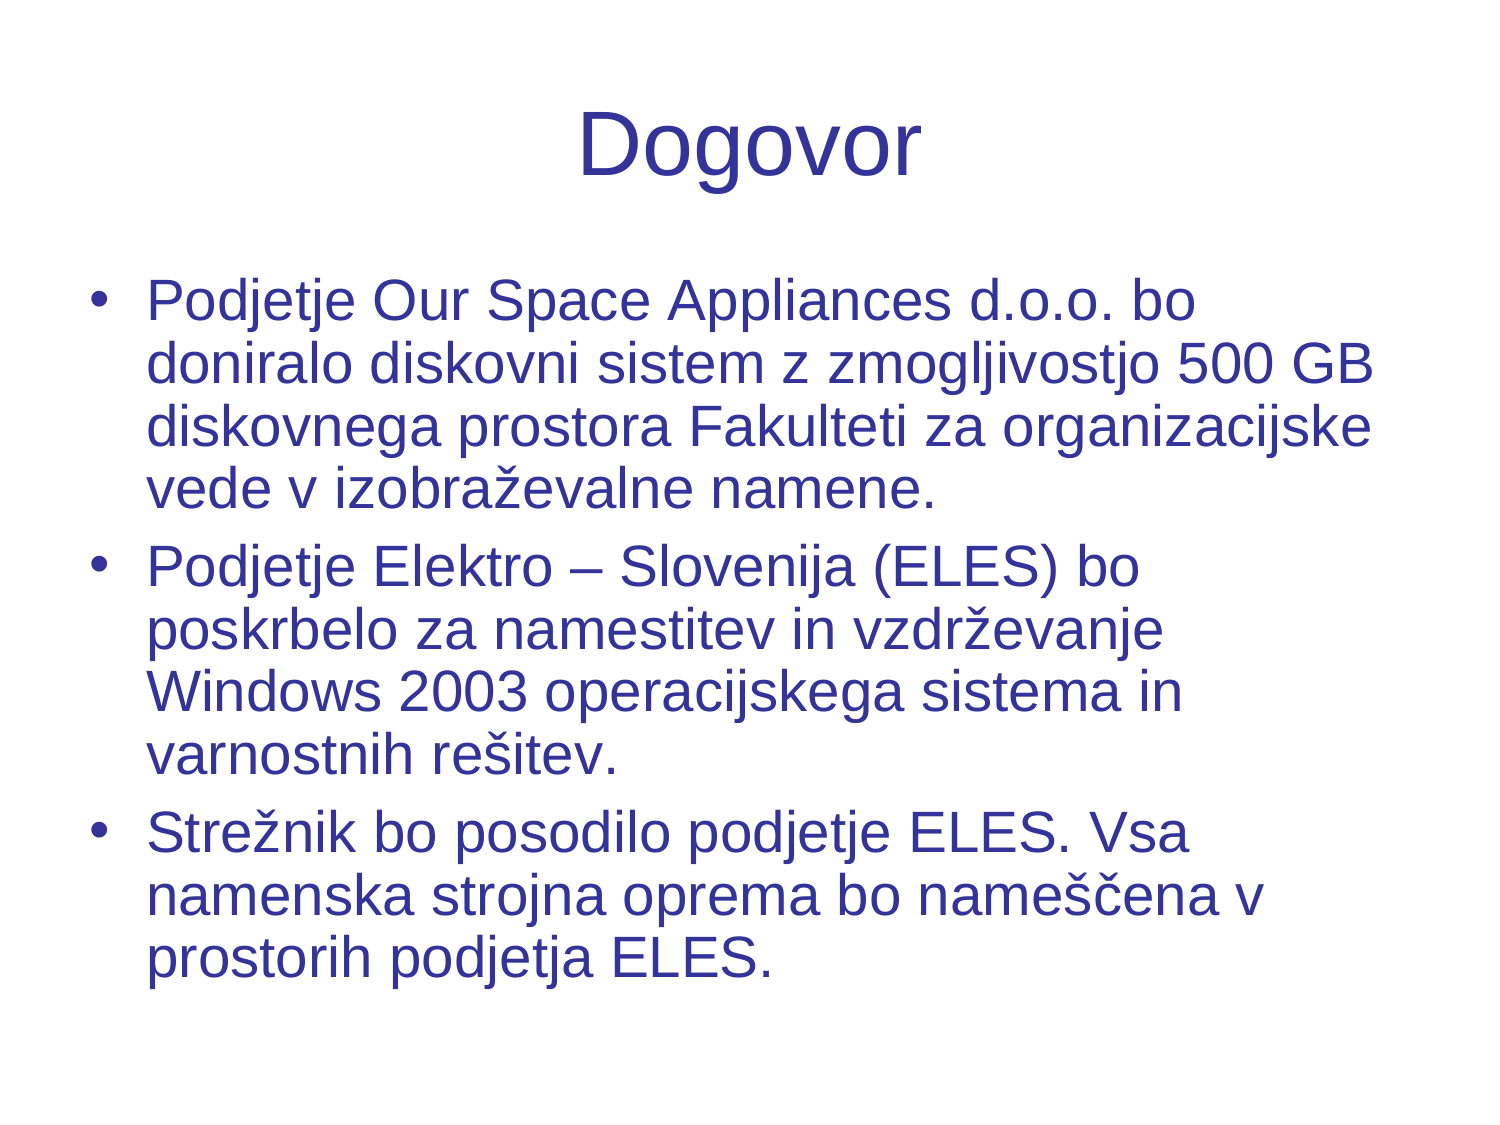

# Dogovor
Podjetje Our Space Appliances d.o.o. bo doniralo diskovni sistem z zmogljivostjo 500 GB diskovnega prostora Fakulteti za organizacijske vede v izobraževalne namene.
Podjetje Elektro – Slovenija (ELES) bo poskrbelo za namestitev in vzdrževanje Windows 2003 operacijskega sistema in varnostnih rešitev.
Strežnik bo posodilo podjetje ELES. Vsa namenska strojna oprema bo nameščena v prostorih podjetja ELES.